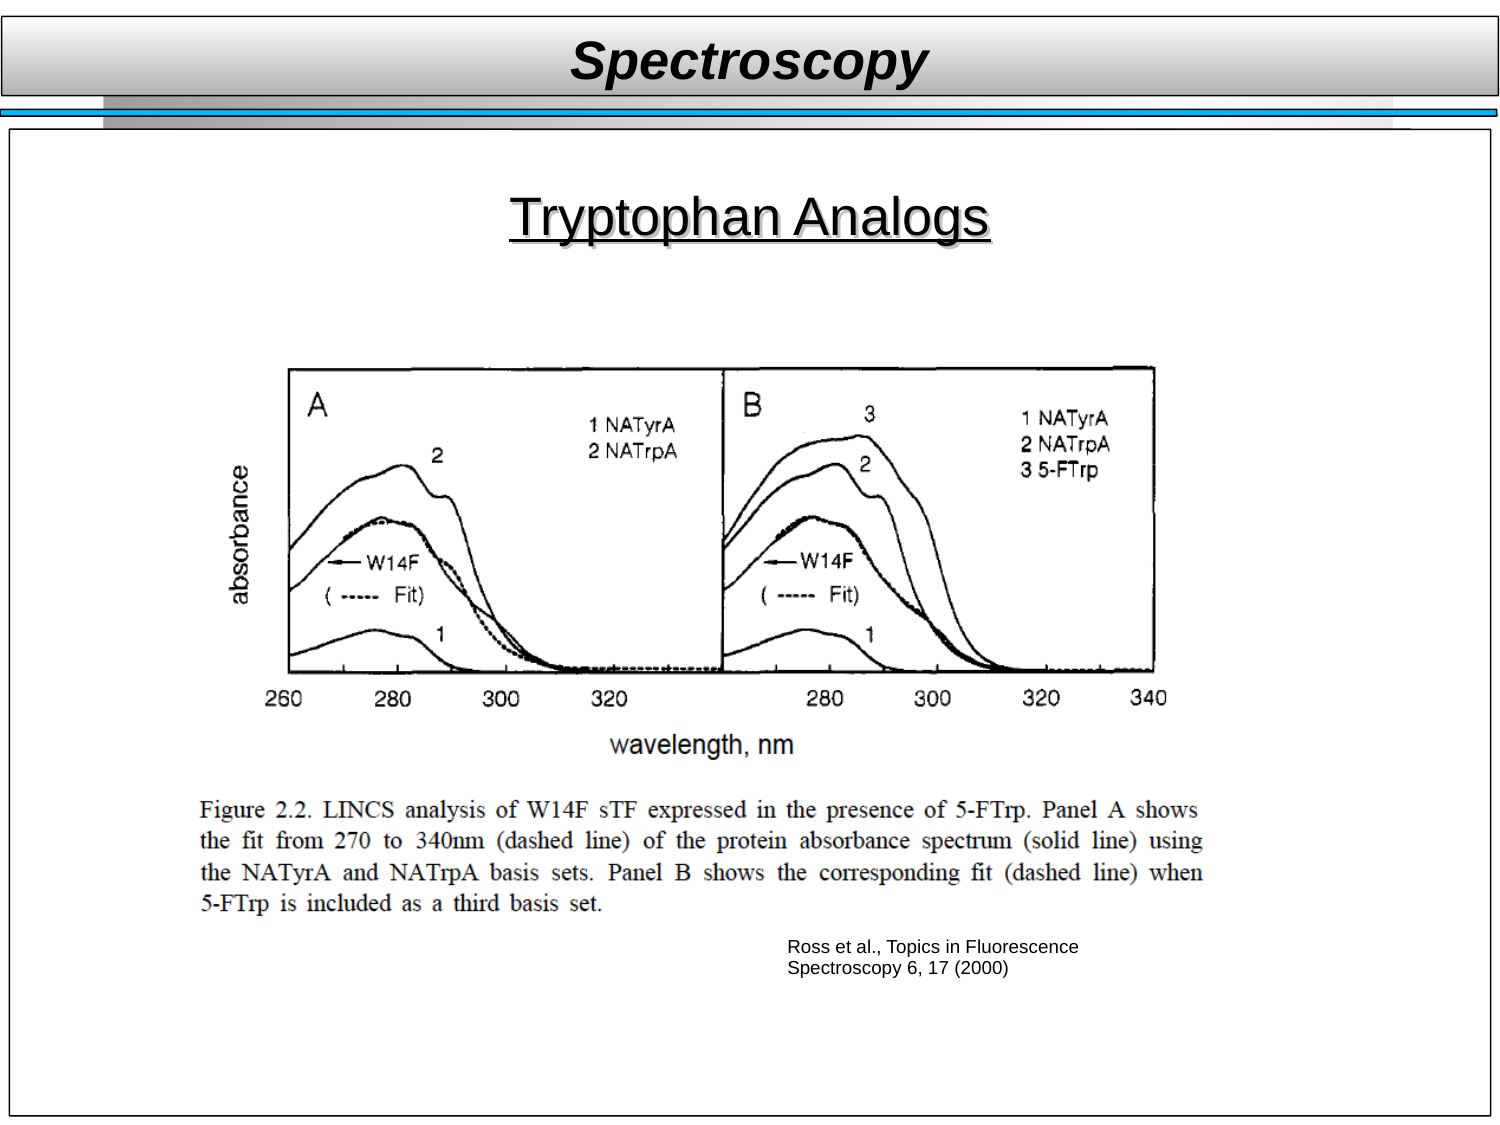

Spectroscopy
# Tryptophan Analogs
Ross et al., Topics in Fluorescence Spectroscopy 6, 17 (2000)